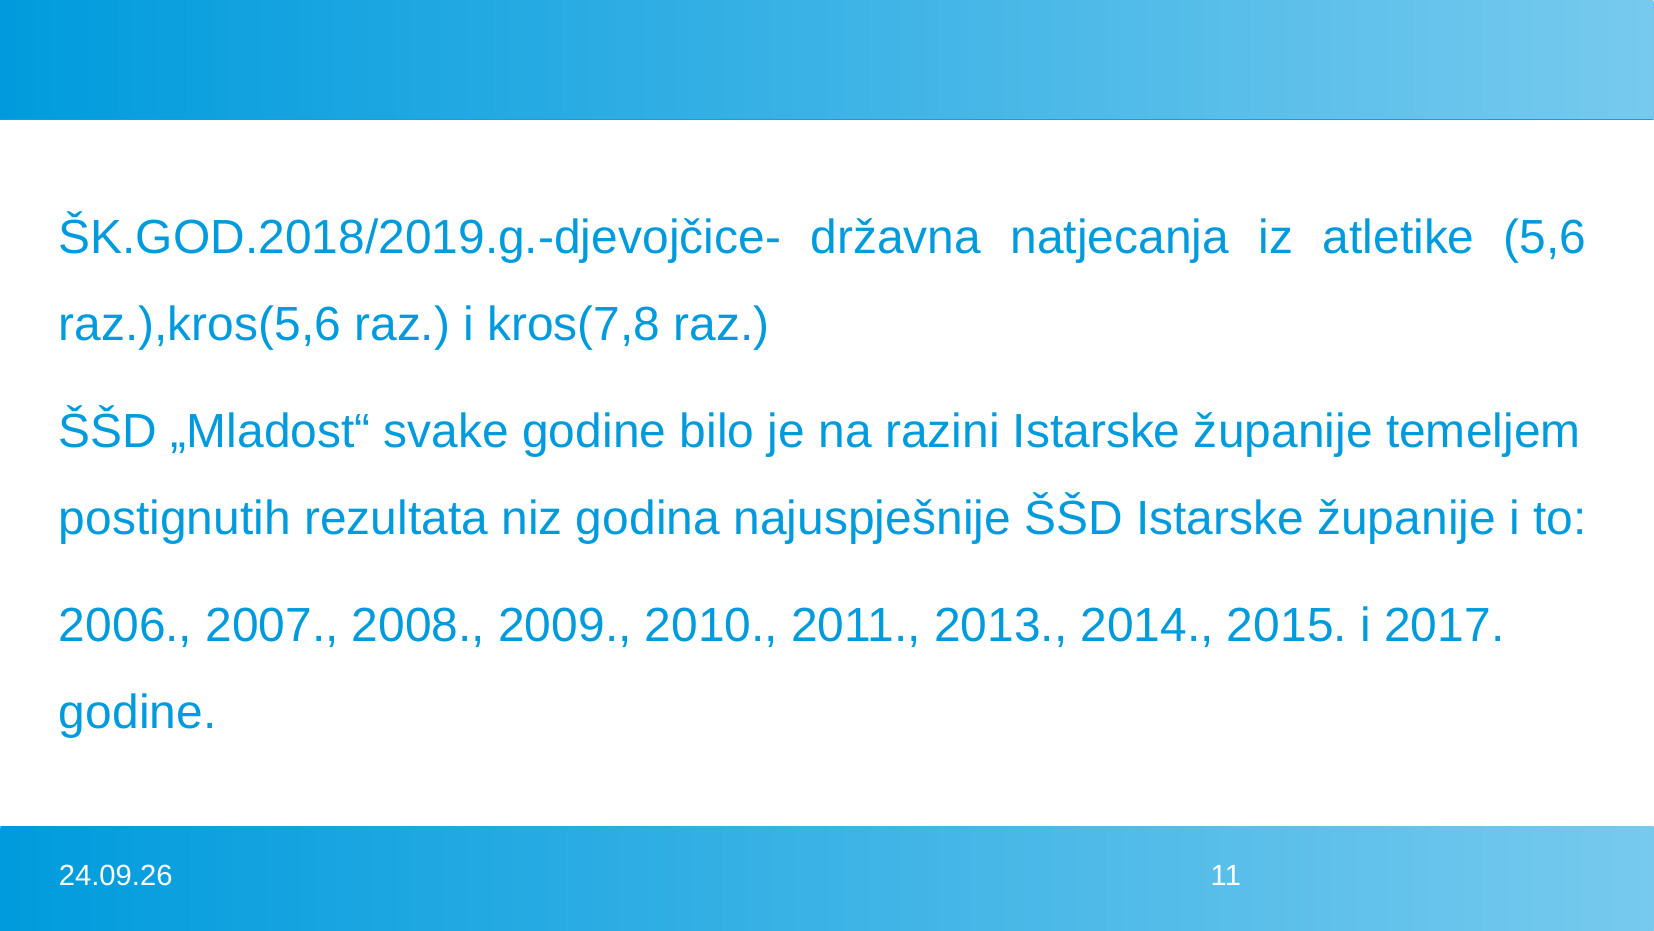

#
ŠK.GOD.2018/2019.g.-djevojčice- državna natjecanja iz atletike (5,6 raz.),kros(5,6 raz.) i kros(7,8 raz.)
ŠŠD „Mladost“ svake godine bilo je na razini Istarske županije temeljem postignutih rezultata niz godina najuspješnije ŠŠD Istarske županije i to:
2006., 2007., 2008., 2009., 2010., 2011., 2013., 2014., 2015. i 2017. godine.